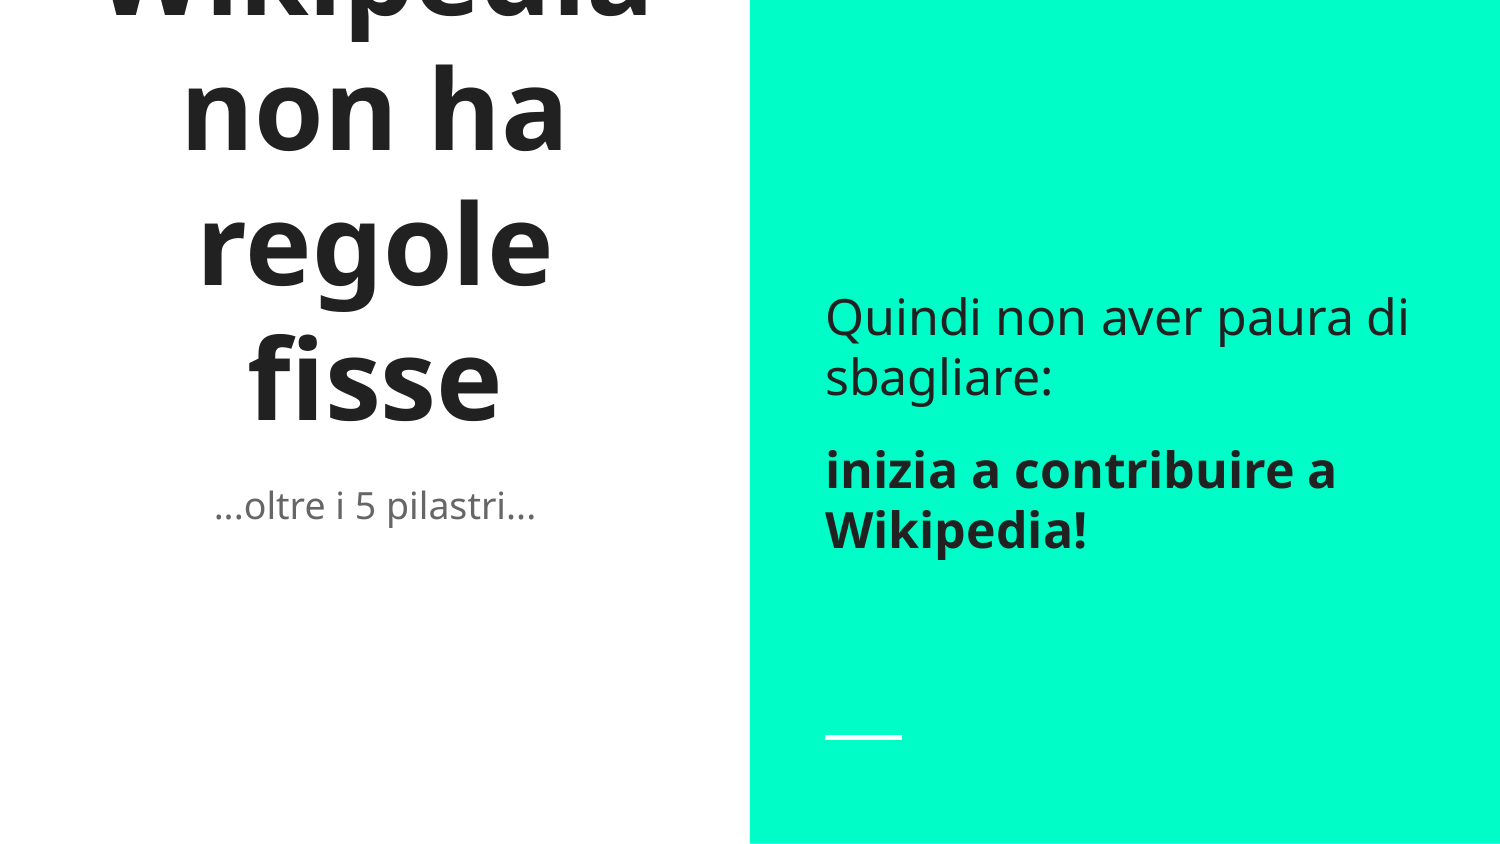

Quindi non aver paura di sbagliare:
inizia a contribuire a Wikipedia!
# Wikipedia non ha regole fisse
...oltre i 5 pilastri...